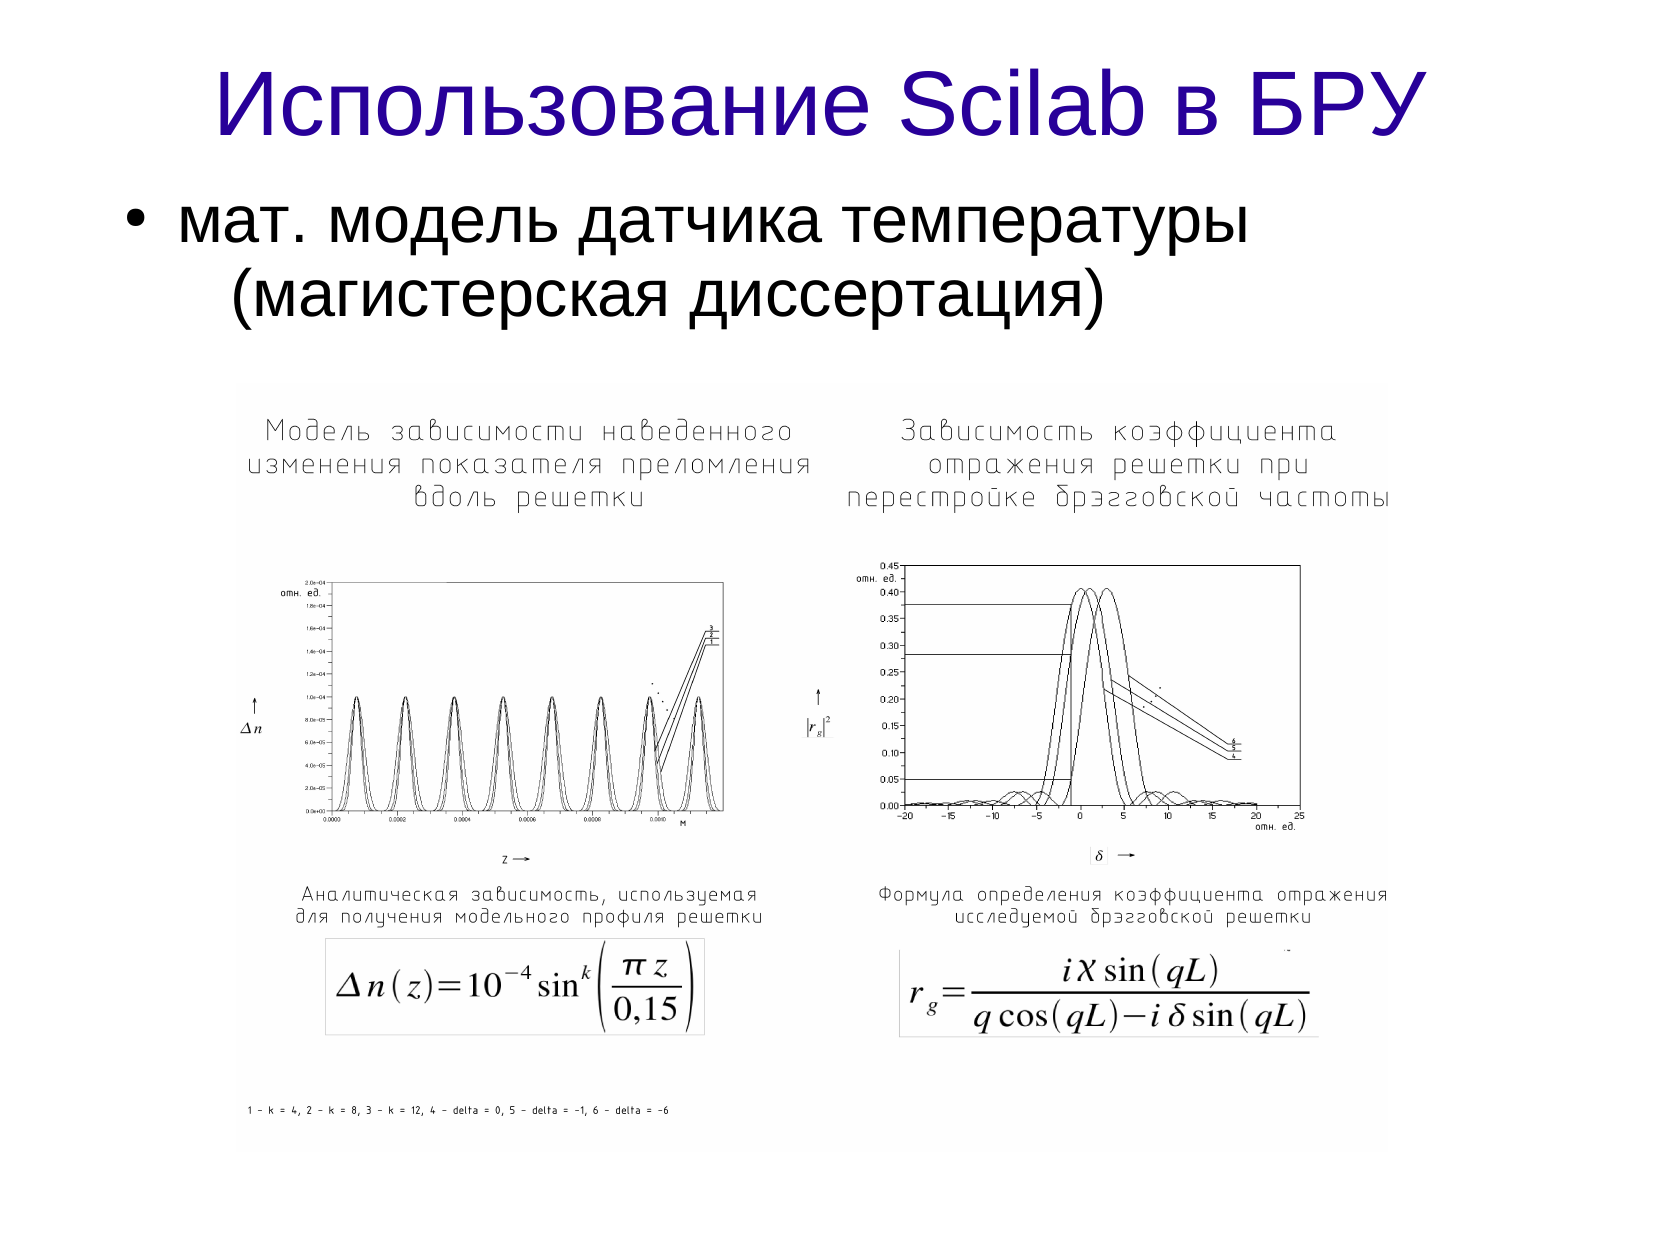

# Использование Scilab в БРУ
мат. модель датчика температуры
(магистерская диссертация)